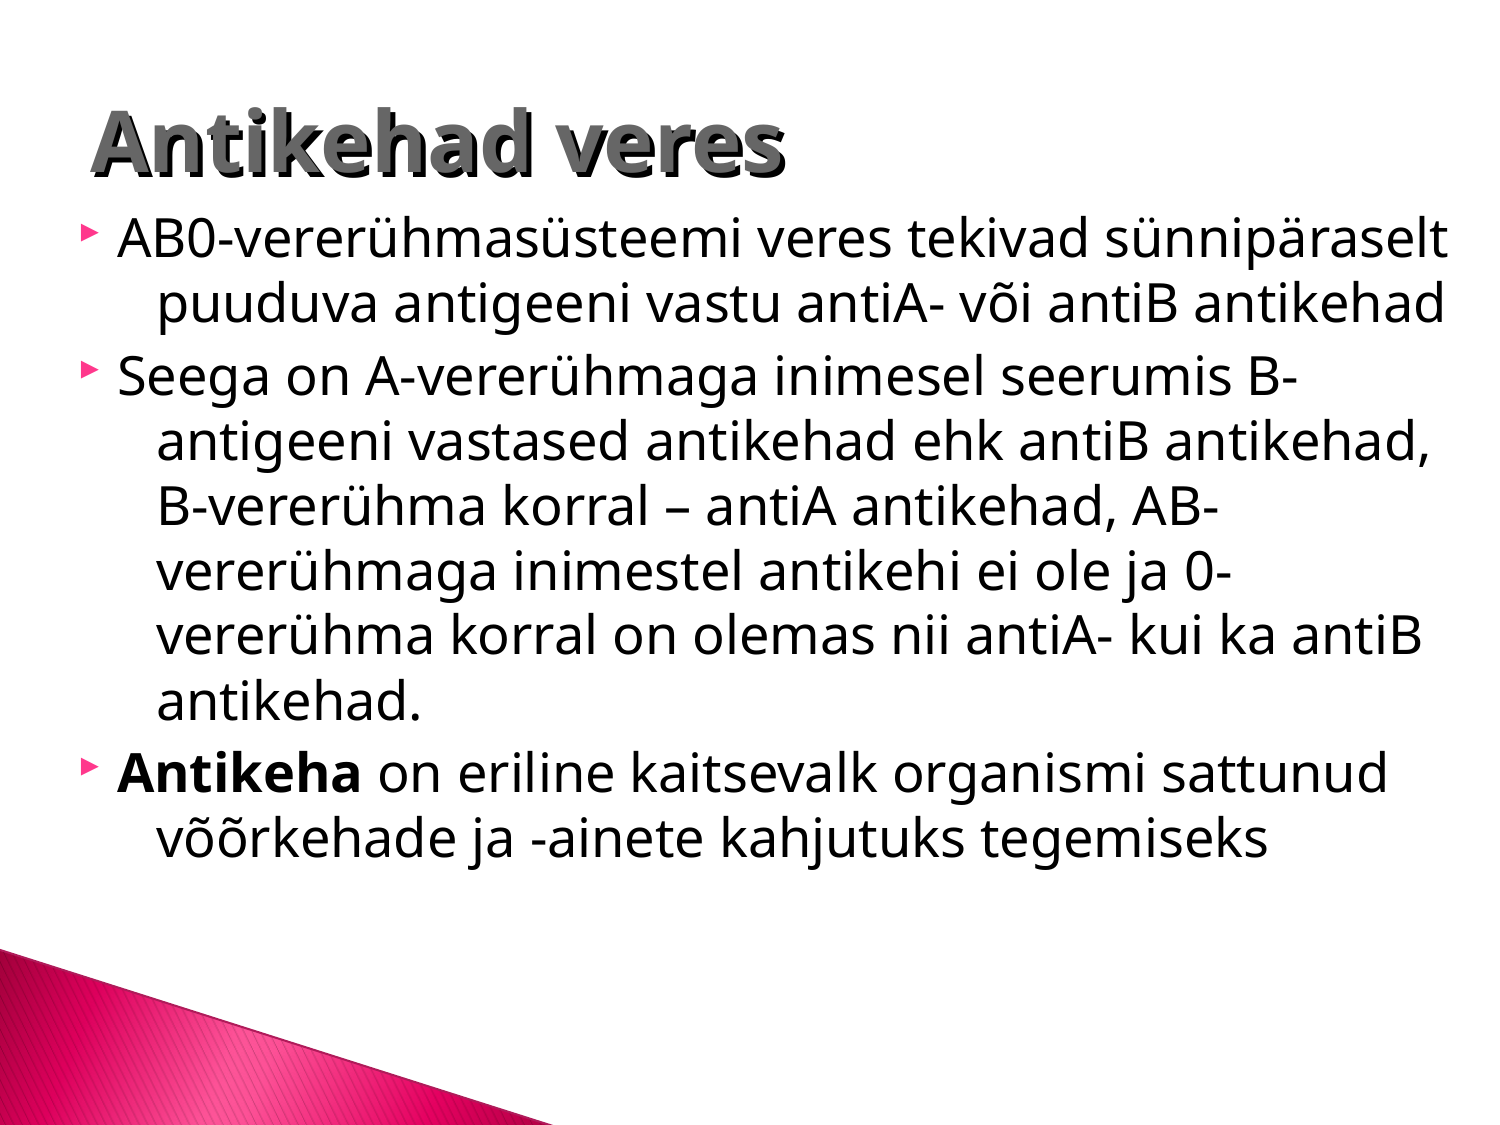

Antikehad veres
# AB0-vererühmasüsteemi veres tekivad sünnipäraselt puuduva antigeeni vastu antiA- või antiB antikehad
Seega on A-vererühmaga inimesel seerumis B-antigeeni vastased antikehad ehk antiB antikehad, B-vererühma korral – antiA antikehad, AB-vererühmaga inimestel antikehi ei ole ja 0-vererühma korral on olemas nii antiA- kui ka antiB antikehad.
Antikeha on eriline kaitsevalk organismi sattunud võõrkehade ja -ainete kahjutuks tegemiseks